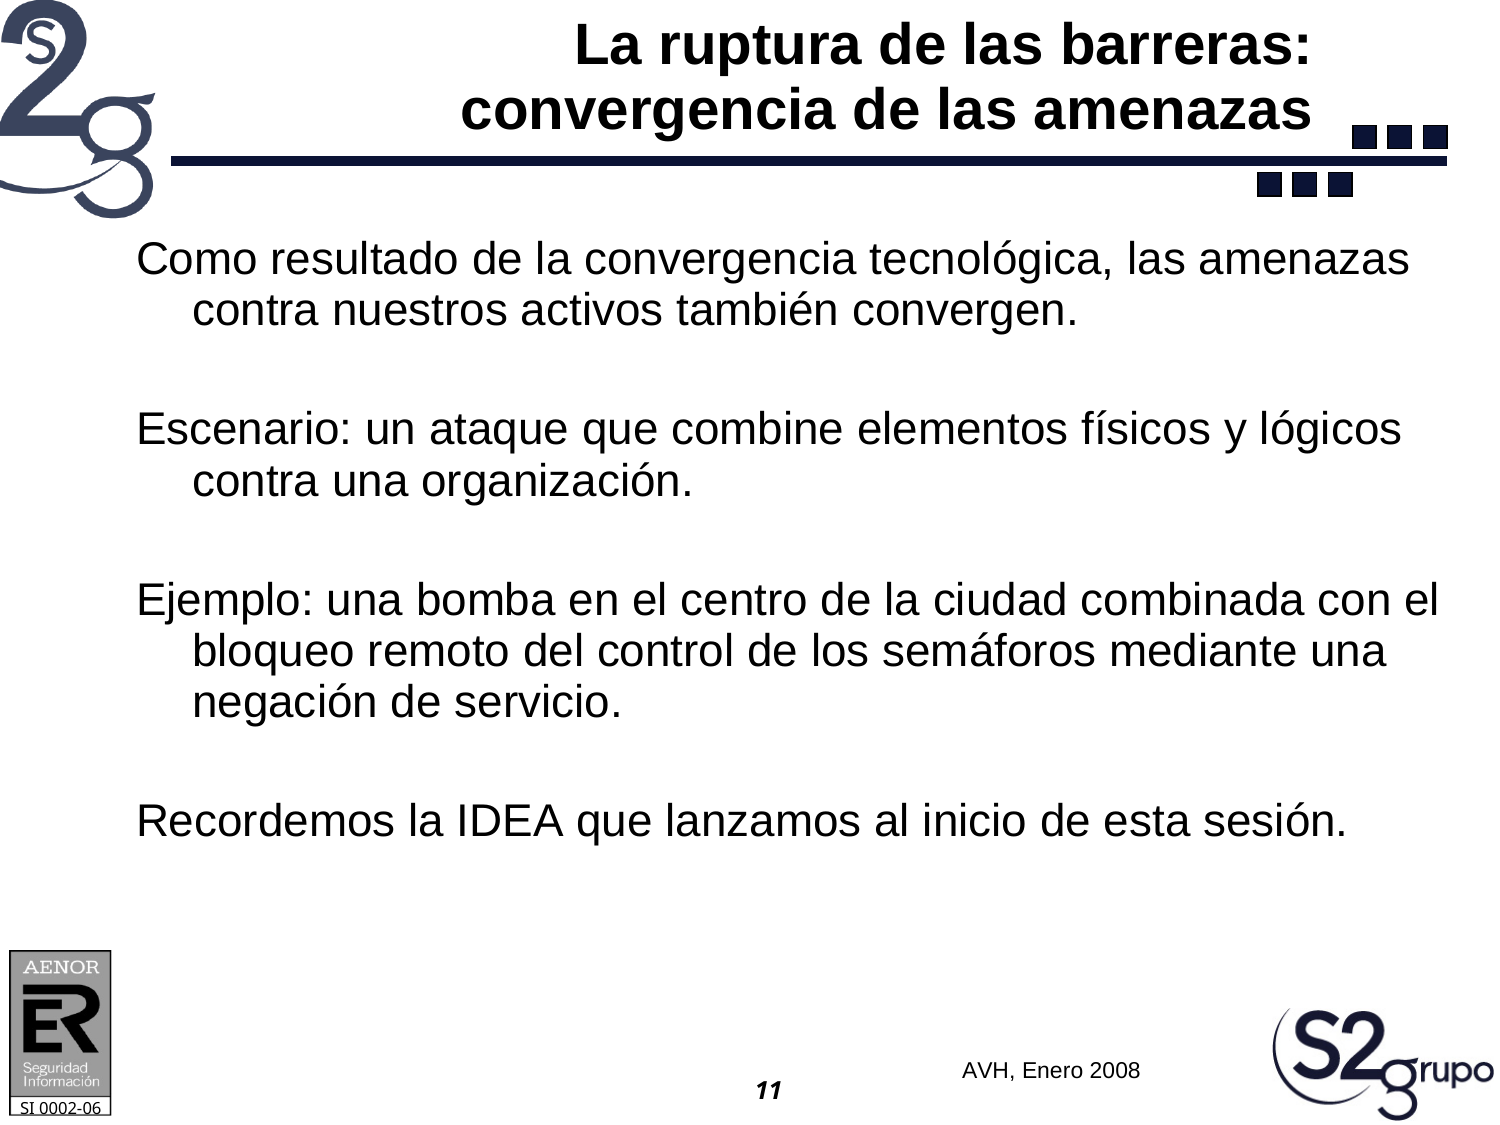

# La ruptura de las barreras: convergencia de las amenazas
Como resultado de la convergencia tecnológica, las amenazas contra nuestros activos también convergen.
Escenario: un ataque que combine elementos físicos y lógicos contra una organización.
Ejemplo: una bomba en el centro de la ciudad combinada con el bloqueo remoto del control de los semáforos mediante una negación de servicio.
Recordemos la IDEA que lanzamos al inicio de esta sesión.
AVH, Enero 2008